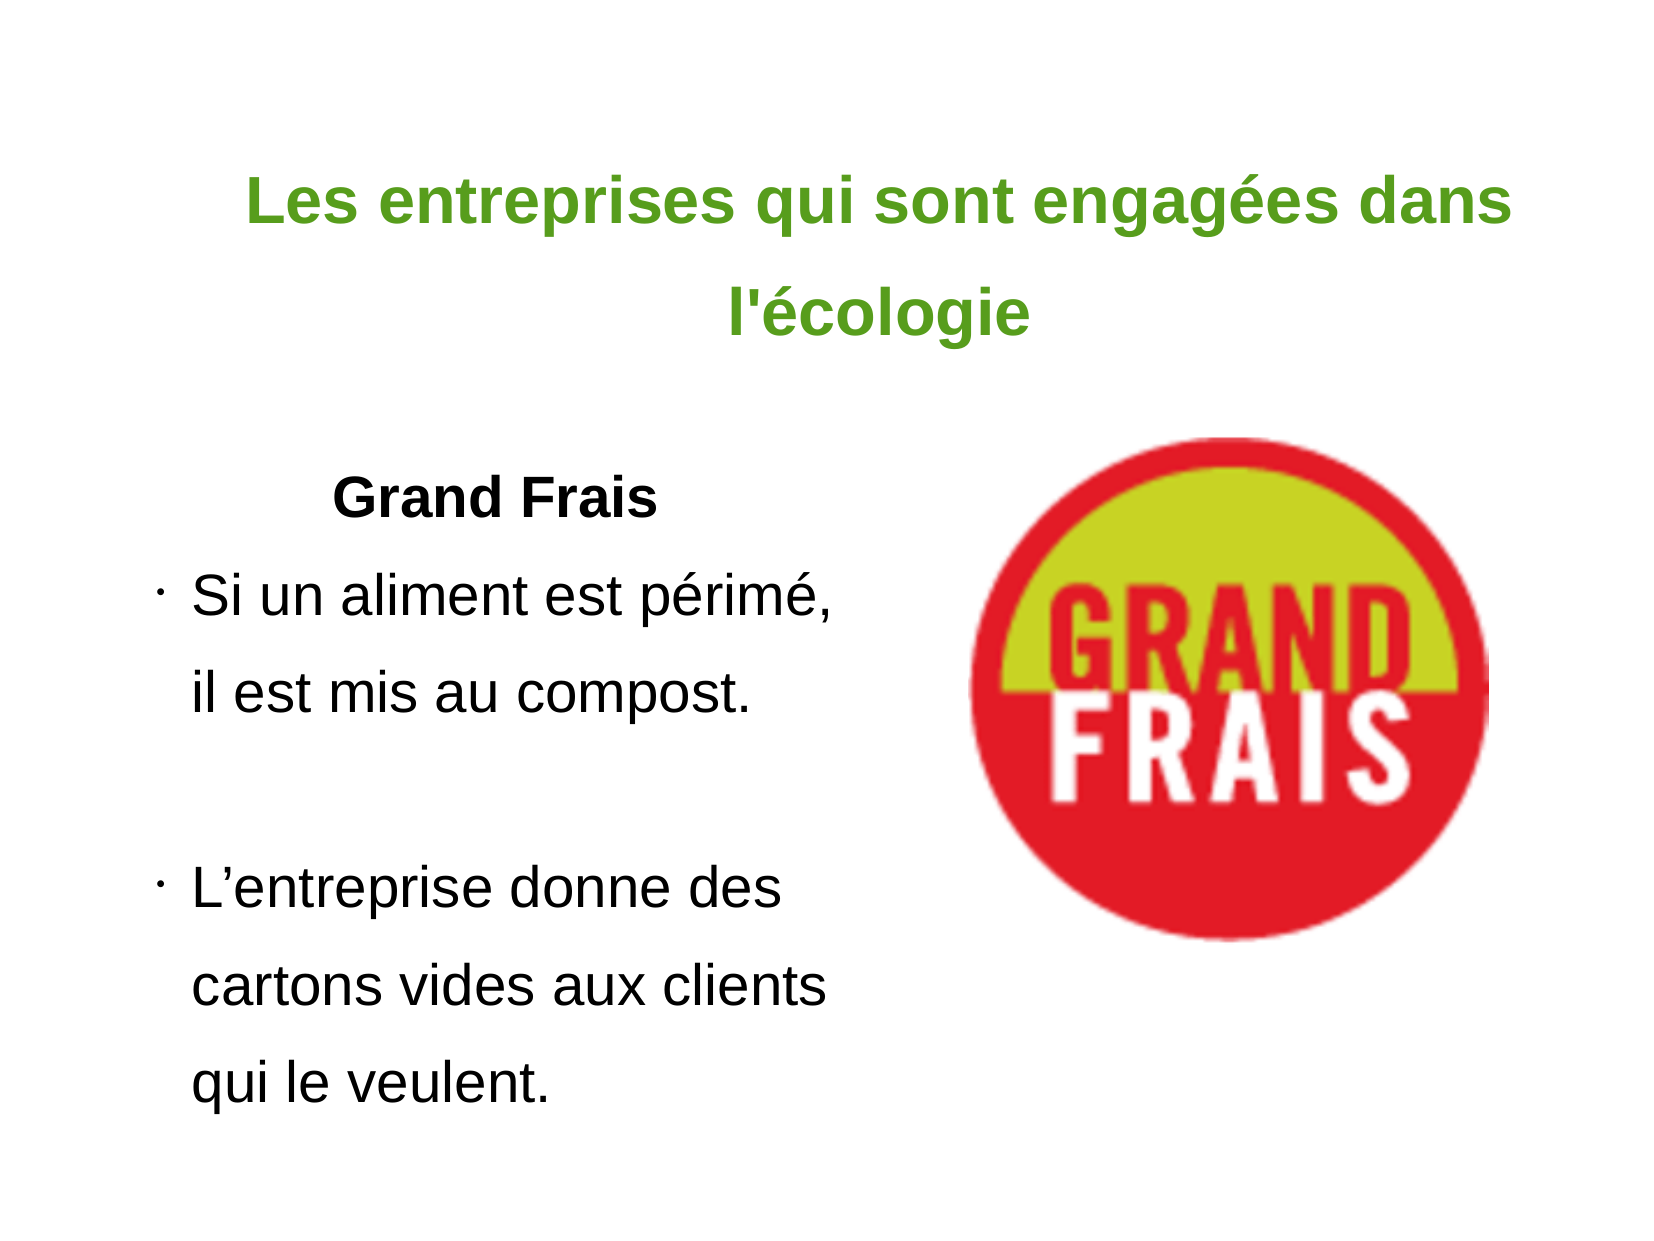

Les entreprises qui sont engagées dans l'écologie
Grand Frais
Si un aliment est périmé, il est mis au compost.
L’entreprise donne des cartons vides aux clients qui le veulent.